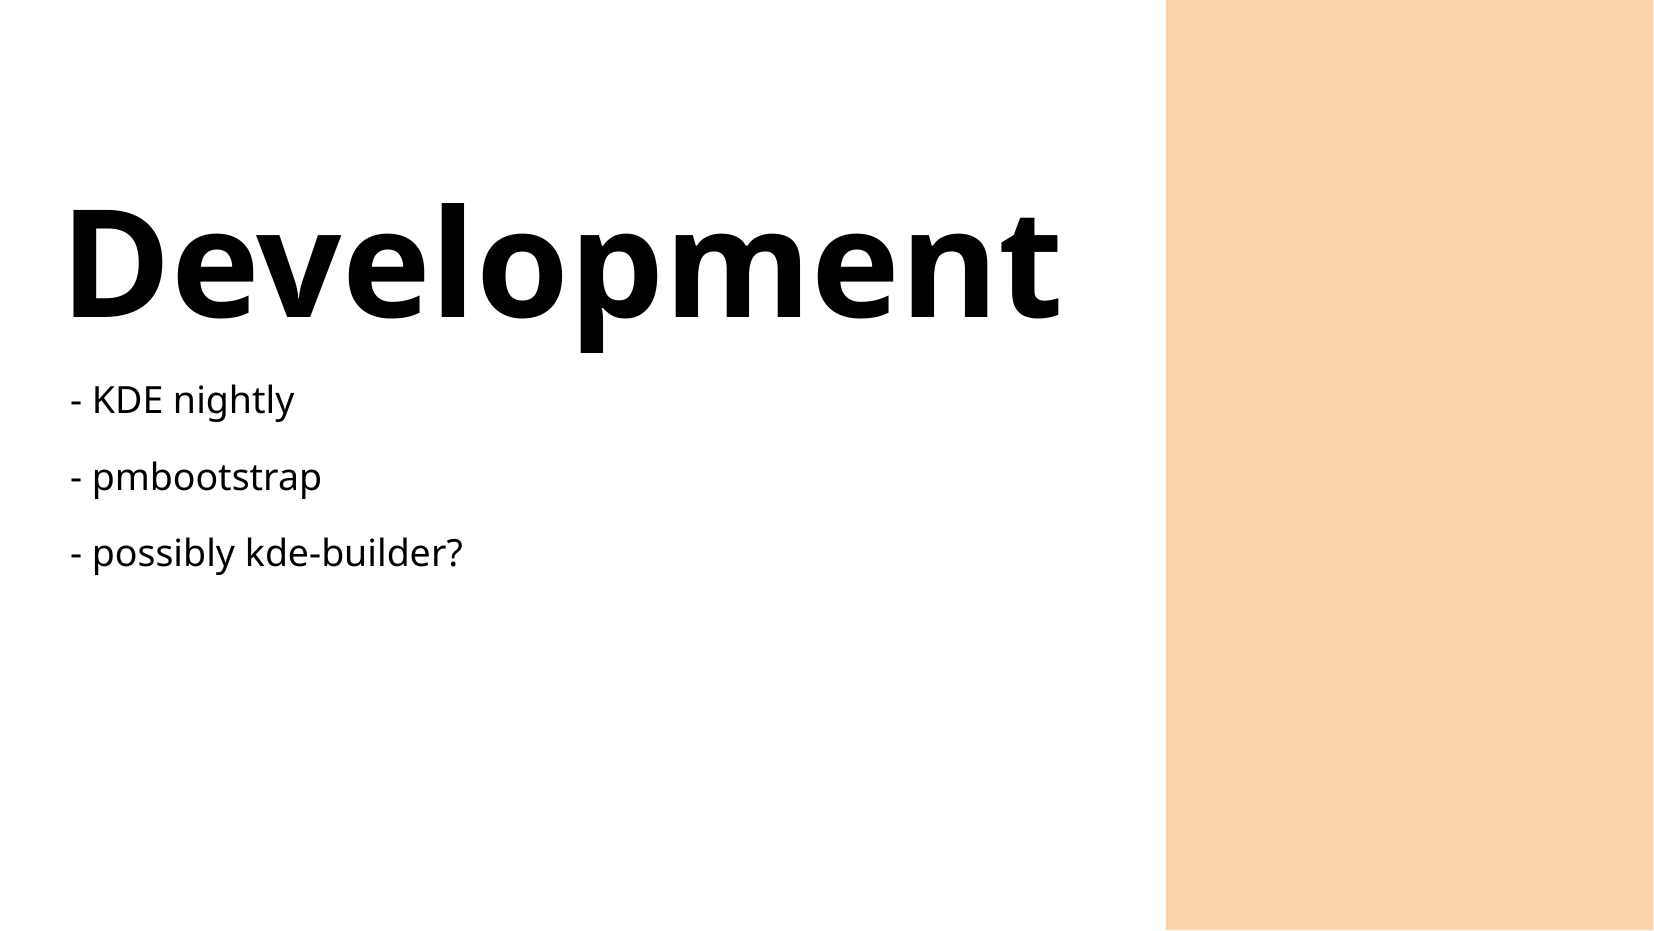

Development
- KDE nightly
- pmbootstrap
- possibly kde-builder?